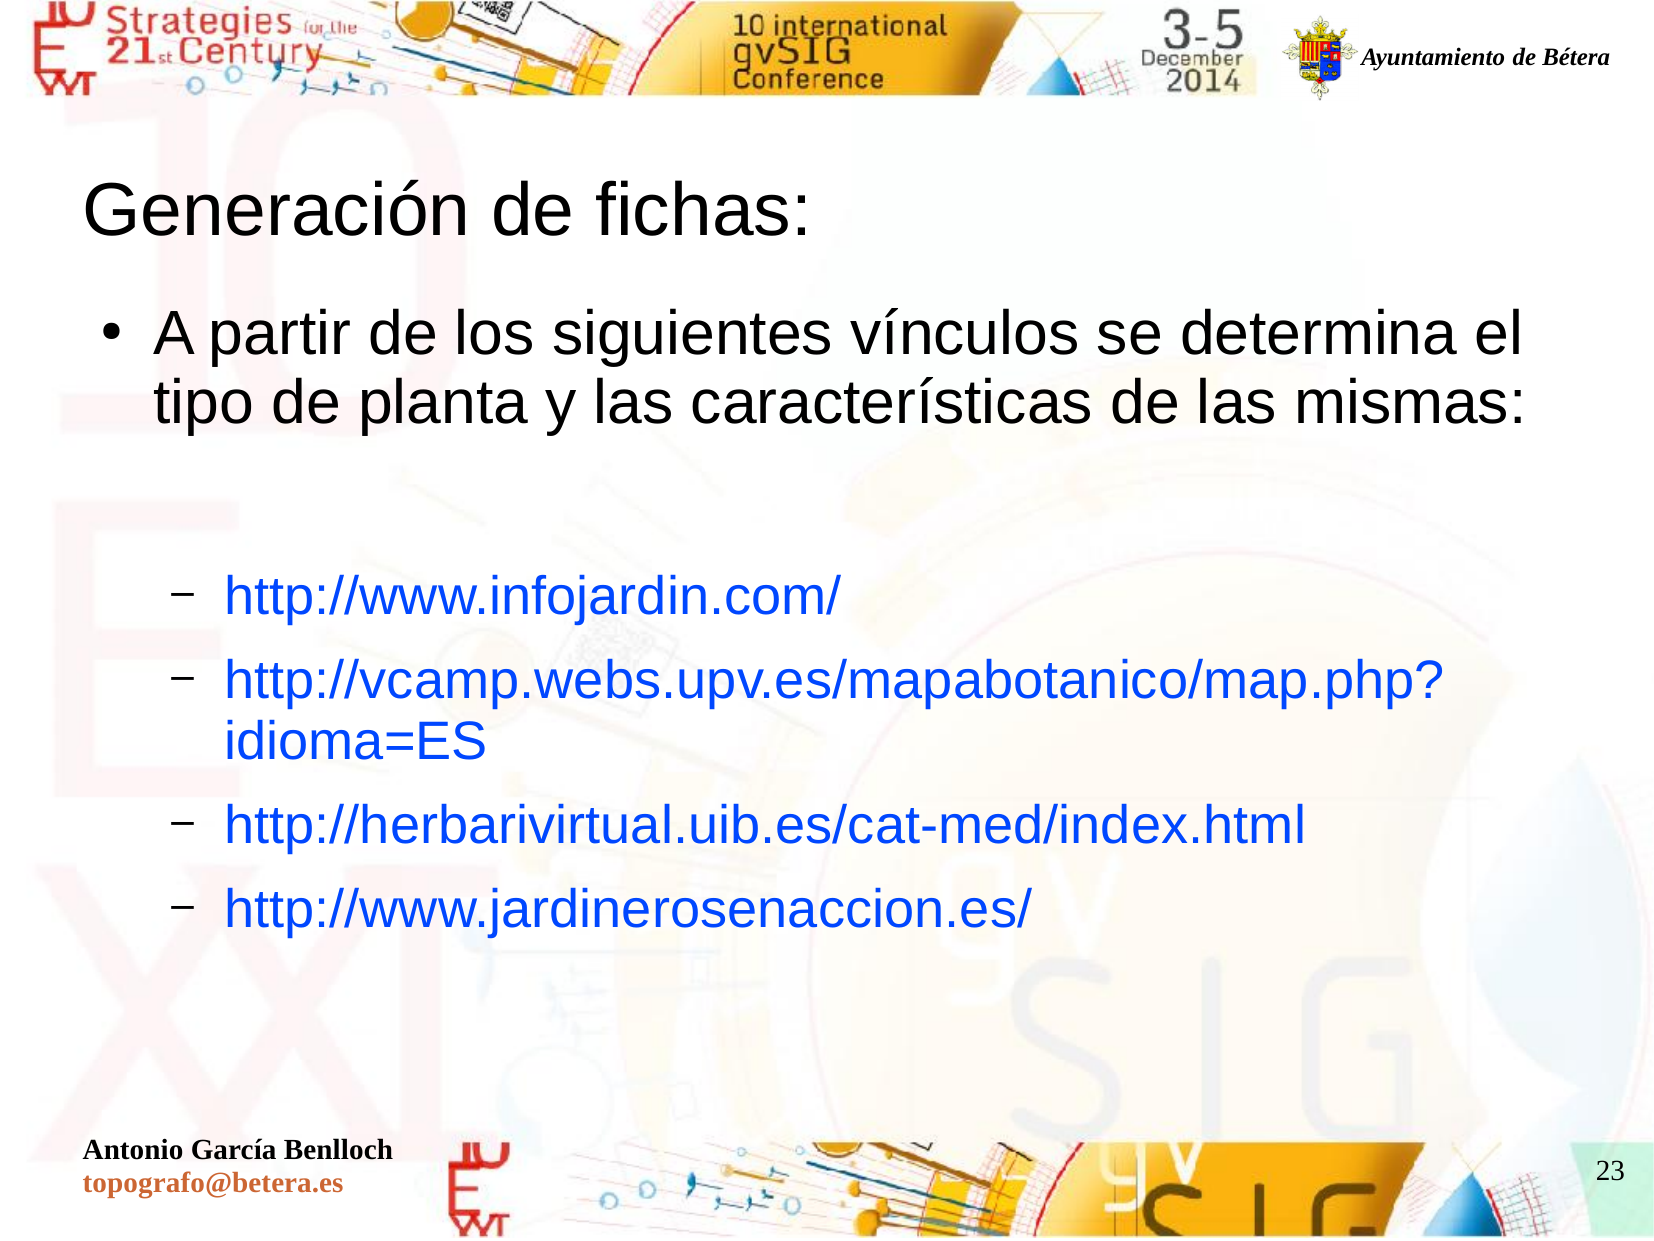

# Generación de fichas:
A partir de los siguientes vínculos se determina el tipo de planta y las características de las mismas:
http://www.infojardin.com/
http://vcamp.webs.upv.es/mapabotanico/map.php?idioma=ES
http://herbarivirtual.uib.es/cat-med/index.html
http://www.jardinerosenaccion.es/
23